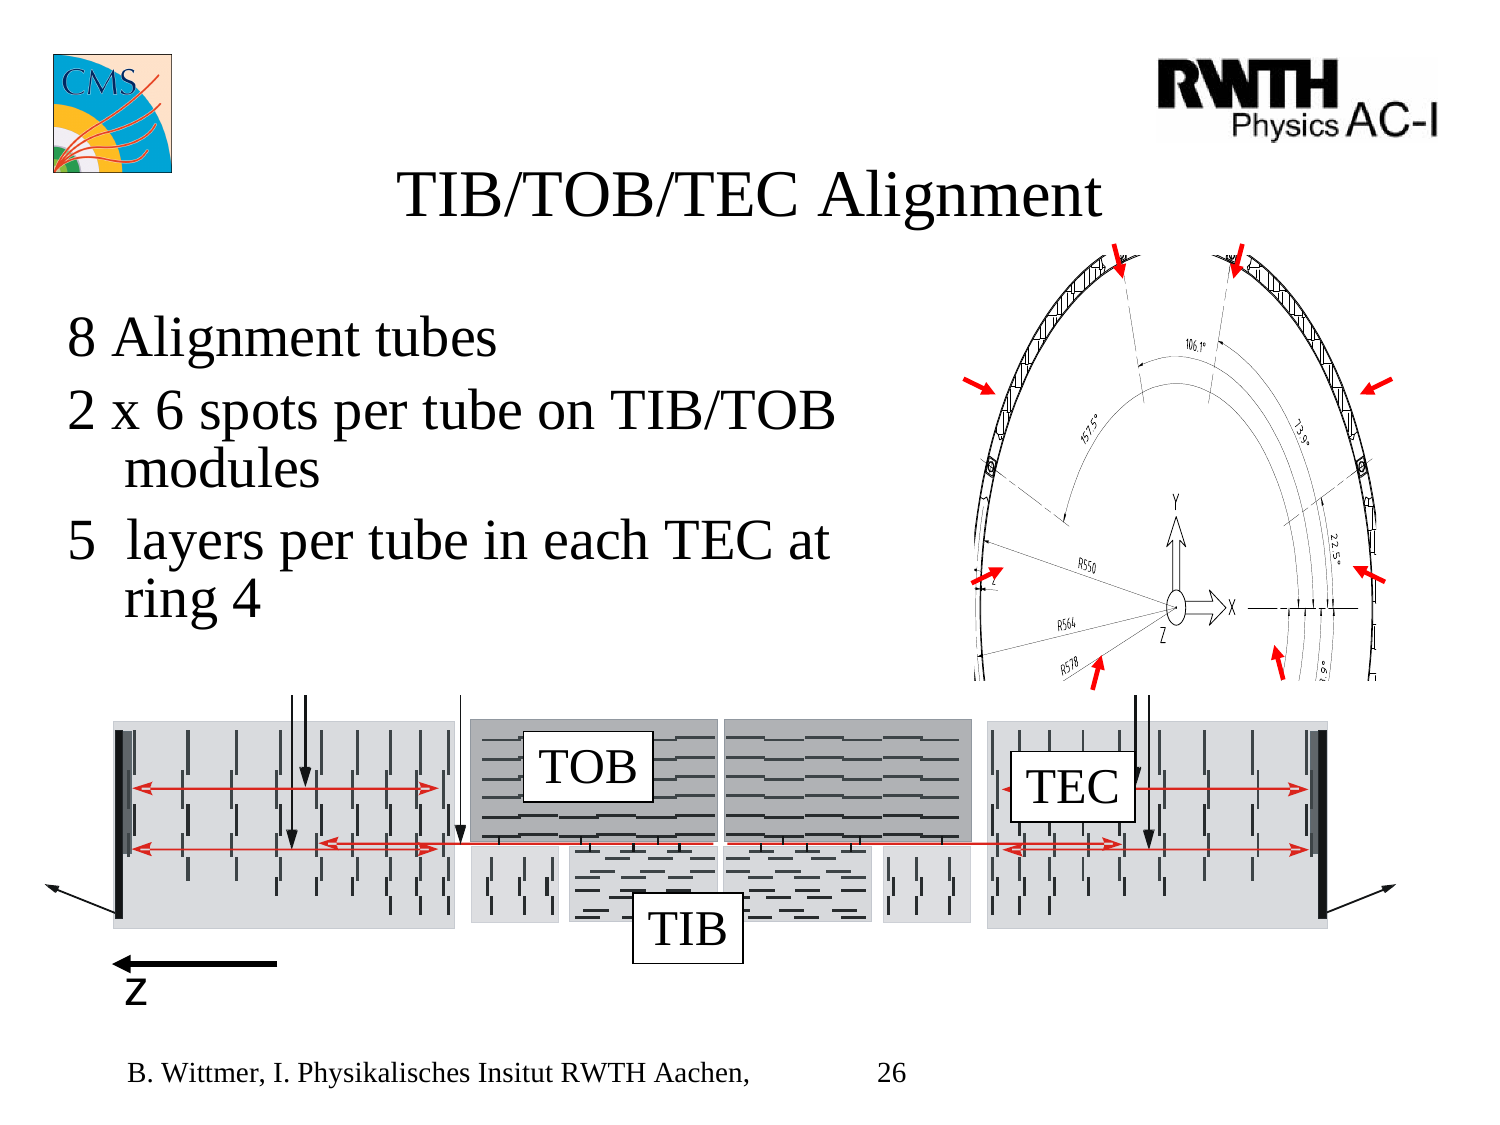

# TIB/TOB/TEC Alignment
8 Alignment tubes
2 x 6 spots per tube on TIB/TOB modules
5 layers per tube in each TEC at ring 4
TOB
TEC
TIB
z